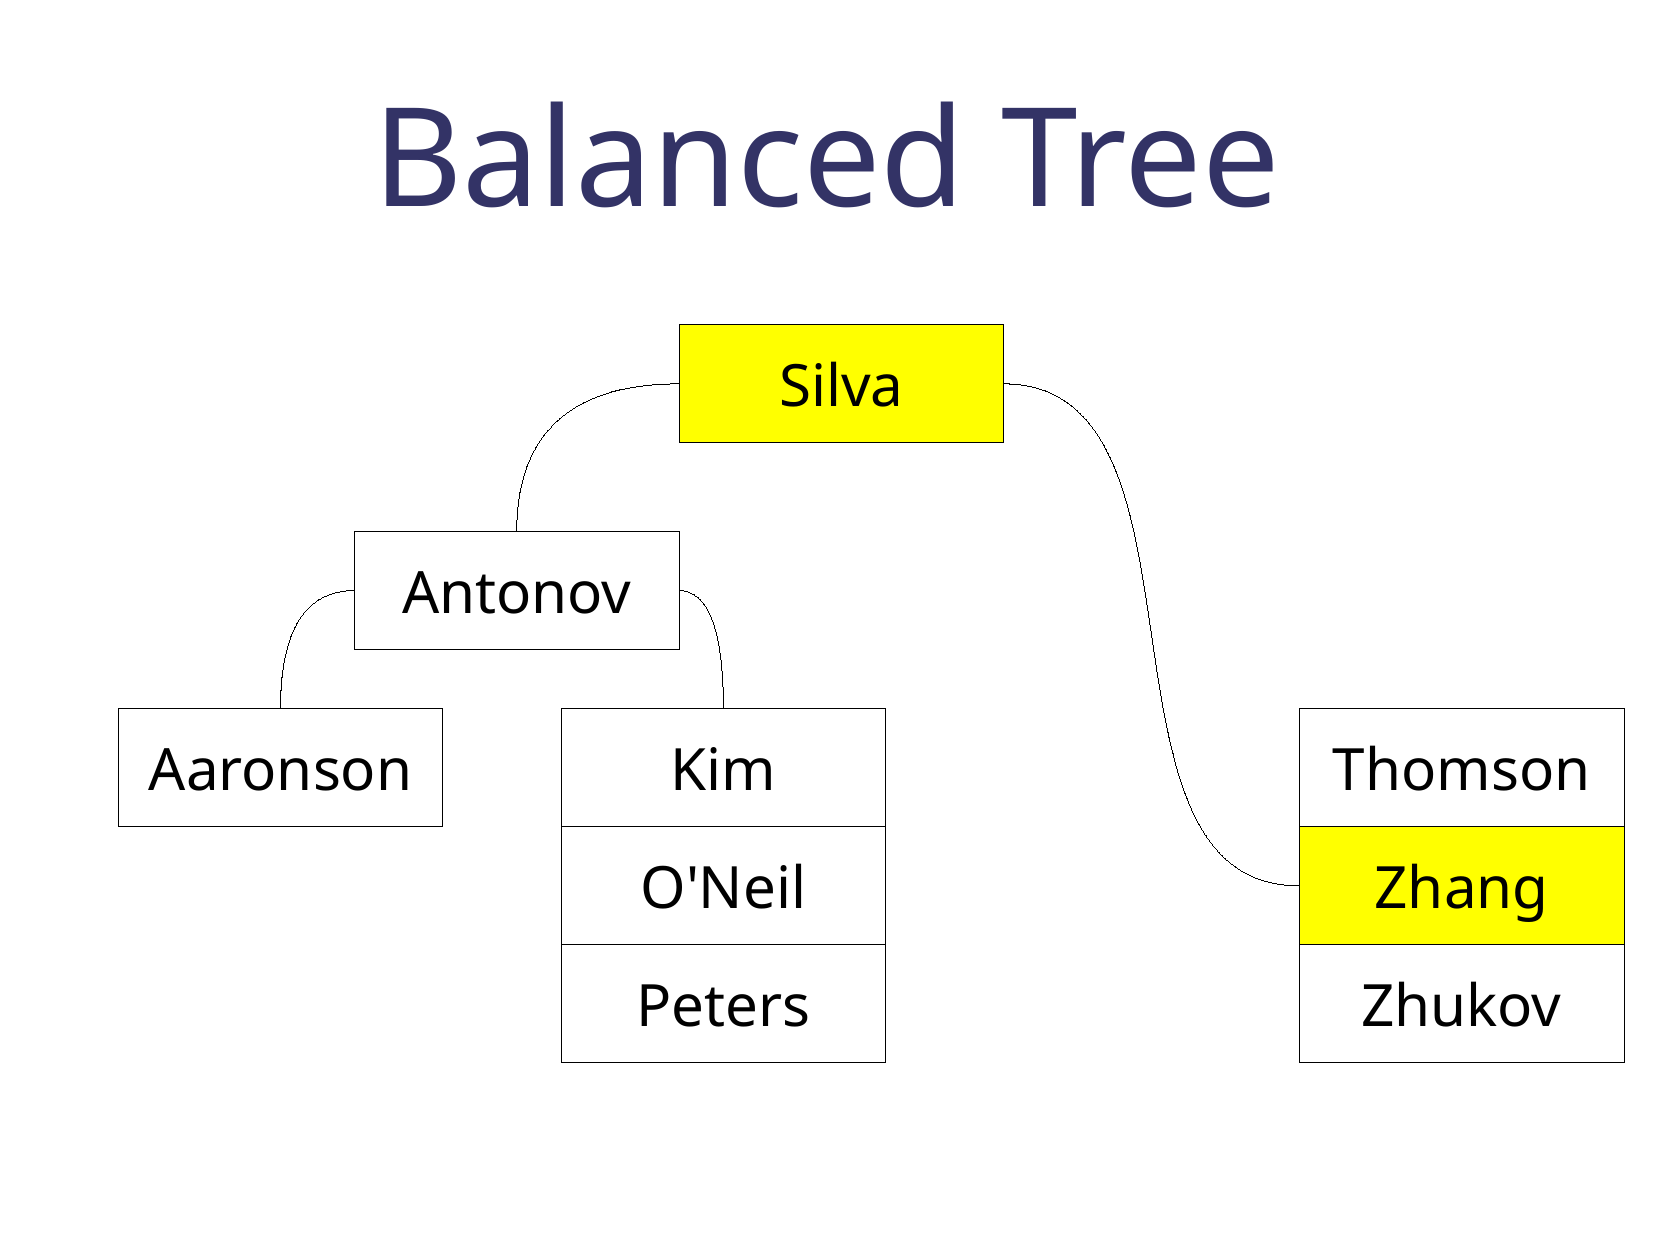

# Balanced Tree
Silva
Antonov
Aaronson
Kim
Thomson
O'Neil
Zhang
Peters
Zhukov